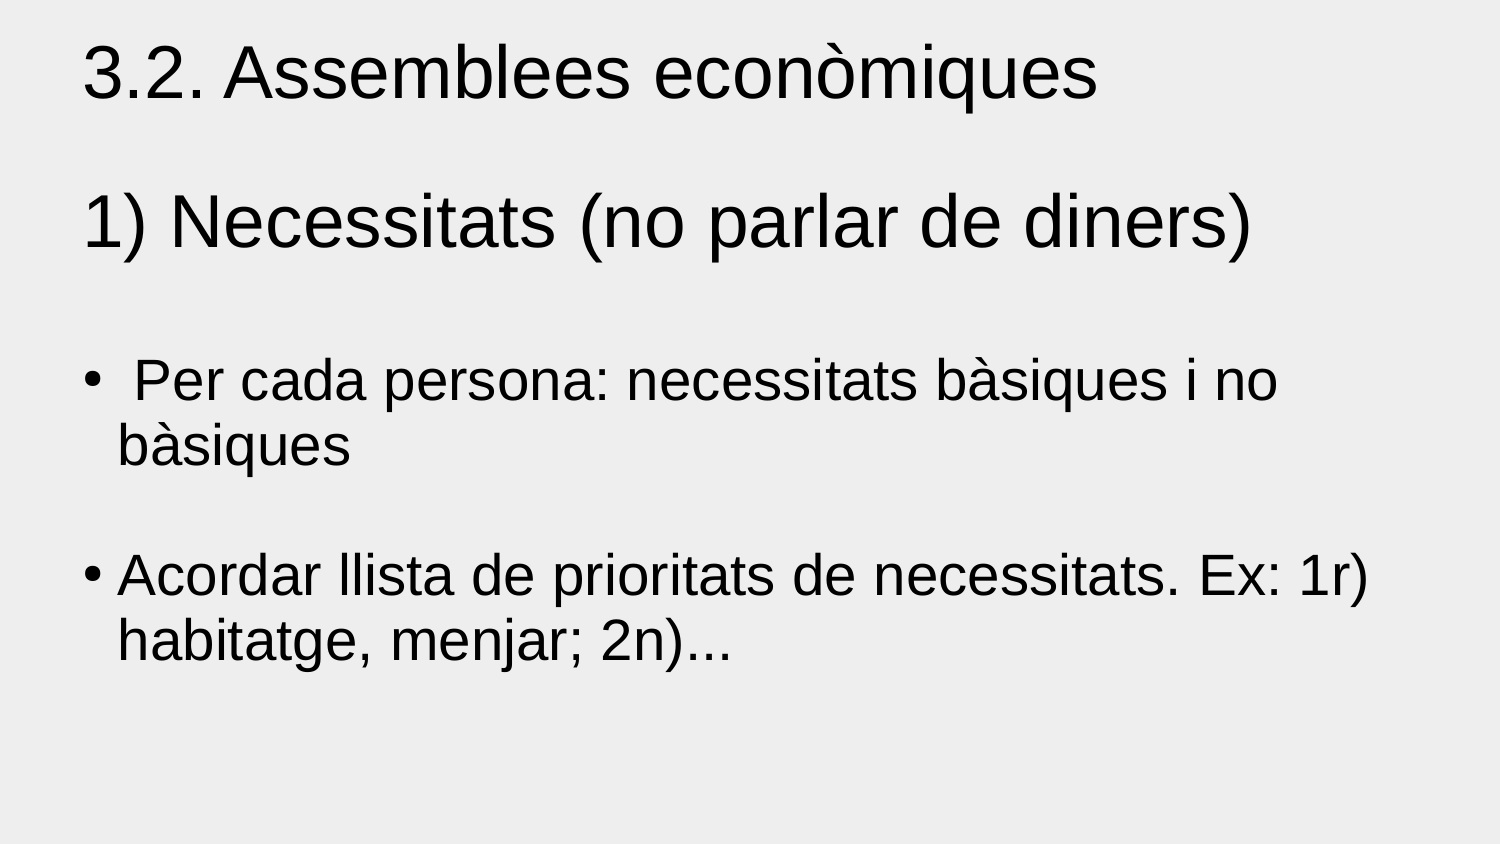

3.2. Assemblees econòmiques
1) Necessitats (no parlar de diners)
 Per cada persona: necessitats bàsiques i no bàsiques
Acordar llista de prioritats de necessitats. Ex: 1r) habitatge, menjar; 2n)...